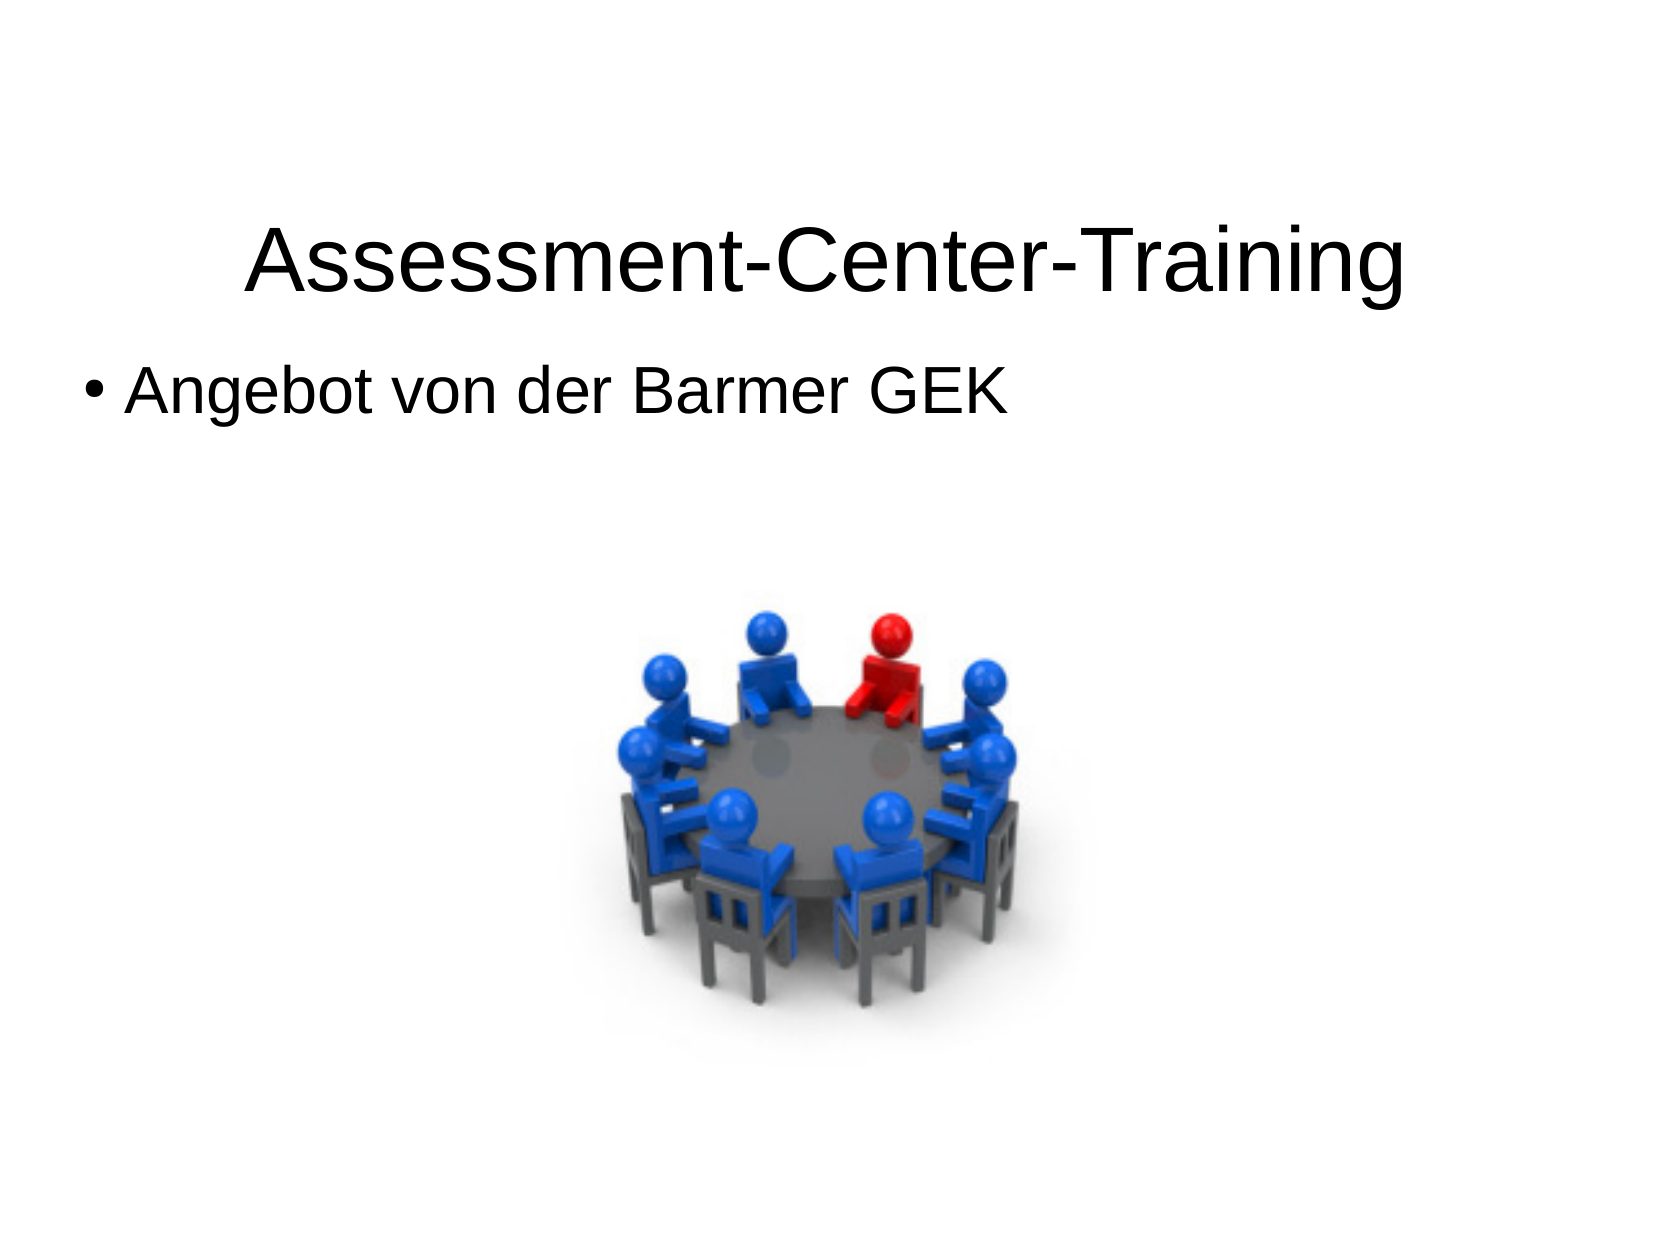

# Assessment-Center-Training
 Angebot von der Barmer GEK